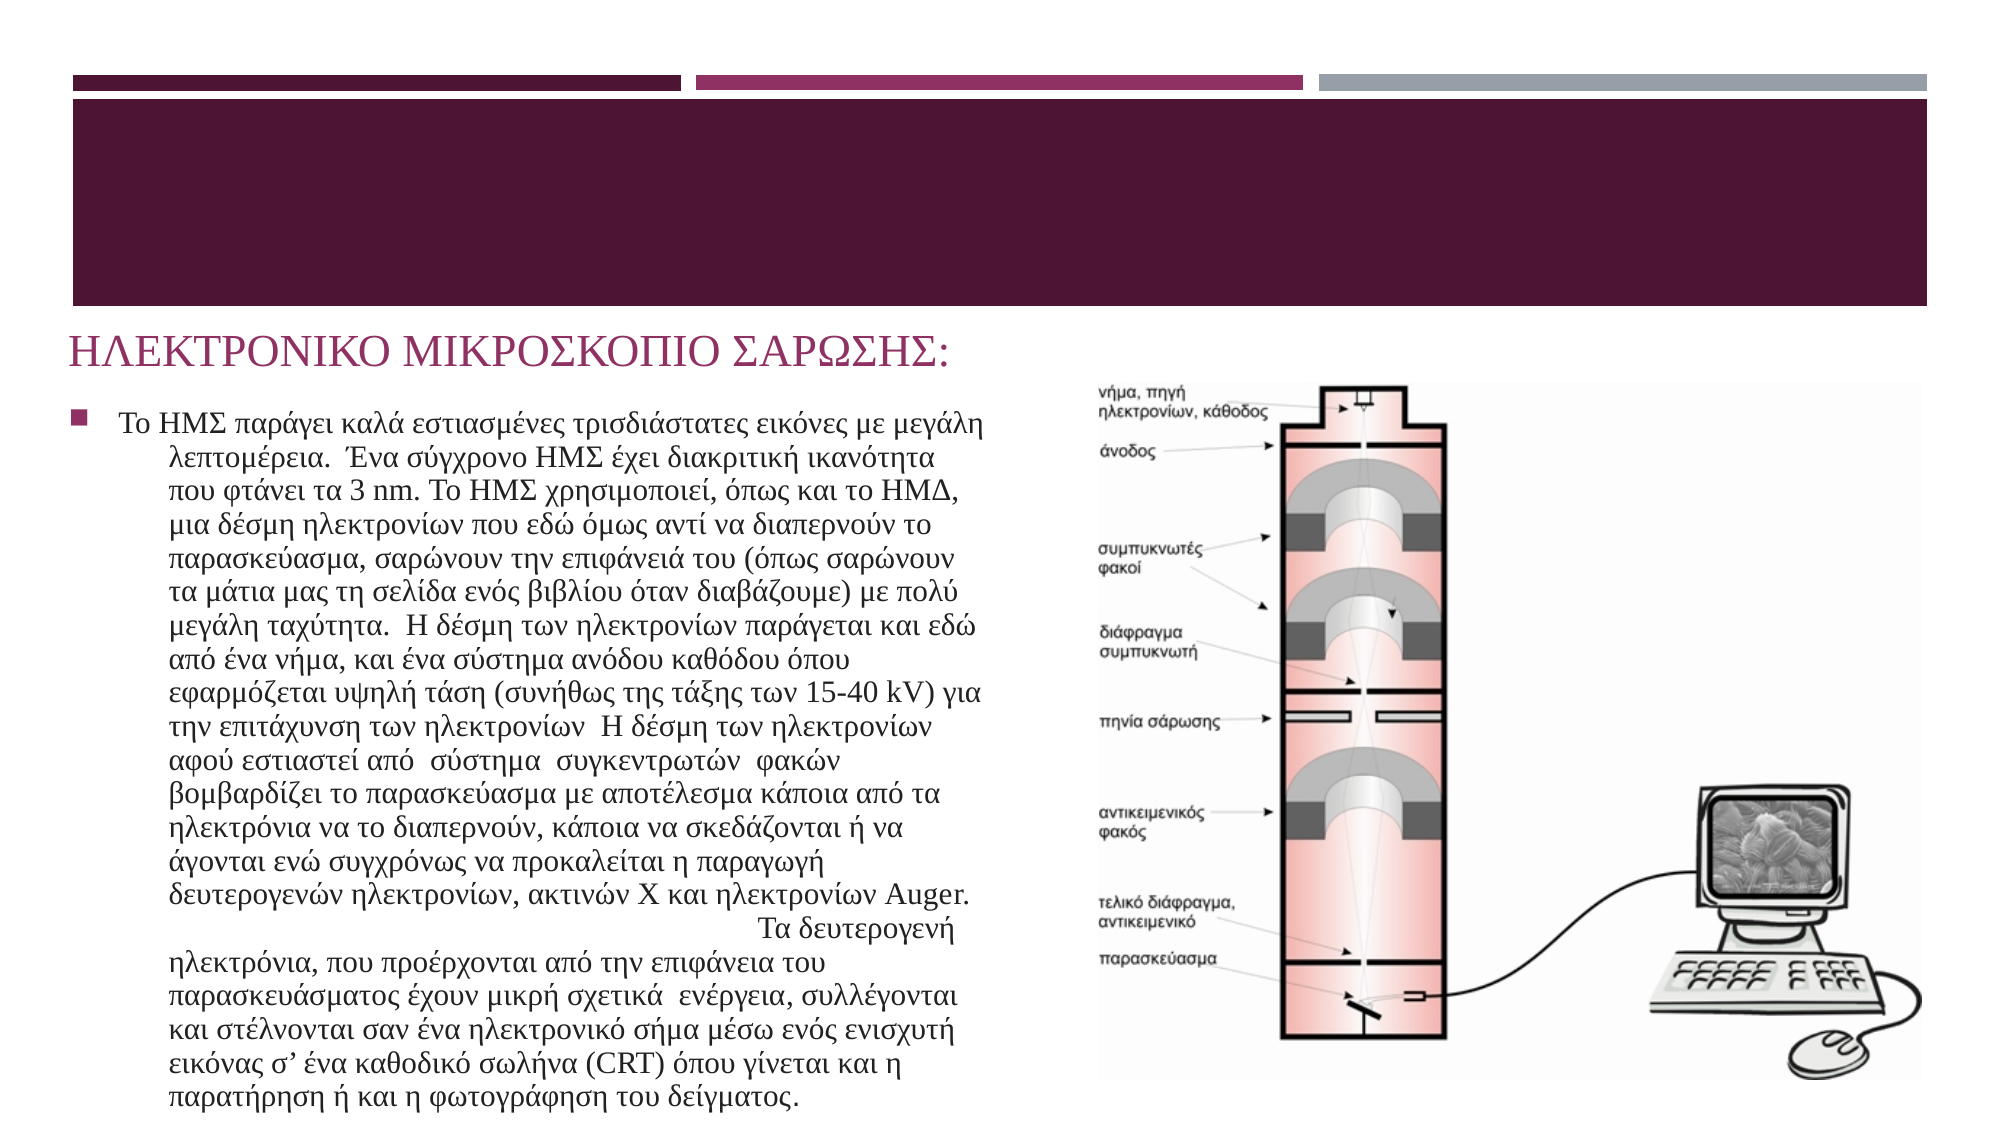

#
ΗΛΕΚΤΡΟΝΙΚΟ ΜΙΚΡΟΣΚΟΠΙΟ ΣΑΡΩΣΗΣ:
Το ΗΜΣ παράγει καλά εστιασμένες τρισδιάστατες εικόνες με μεγάλη λεπτομέρεια.  Ένα σύγχρονο ΗΜΣ έχει διακριτική ικανότητα που φτάνει τα 3 nm. Το ΗΜΣ χρησιμοποιεί, όπως και το ΗΜΔ, μια δέσμη ηλεκτρονίων που εδώ όμως αντί να διαπερνούν το παρασκεύασμα, σαρώνουν την επιφάνειά του (όπως σαρώνουν τα μάτια μας τη σελίδα ενός βιβλίου όταν διαβάζουμε) με πολύ μεγάλη ταχύτητα.  Η δέσμη των ηλεκτρονίων παράγεται και εδώ από ένα νήμα, και ένα σύστημα ανόδου καθόδου όπου εφαρμόζεται υψηλή τάση (συνήθως της τάξης των 15-40 kV) για την επιτάχυνση των ηλεκτρονίων  Η δέσμη των ηλεκτρονίων αφού εστιαστεί από  σύστημα  συγκεντρωτών  φακών βομβαρδίζει το παρασκεύασμα με αποτέλεσμα κάποια από τα ηλεκτρόνια να το διαπερνούν, κάποια να σκεδάζονται ή να άγονται ενώ συγχρόνως να προκαλείται η παραγωγή δευτερογενών ηλεκτρονίων, ακτινών Χ και ηλεκτρονίων Auger. Τα δευτερογενή ηλεκτρόνια, που προέρχονται από την επιφάνεια του παρασκευάσματος έχουν μικρή σχετικά  ενέργεια, συλλέγονται και στέλνονται σαν ένα ηλεκτρονικό σήμα μέσω ενός ενισχυτή εικόνας σ’ ένα καθοδικό σωλήνα (CRT) όπου γίνεται και η παρατήρηση ή και η φωτογράφηση του δείγματος.